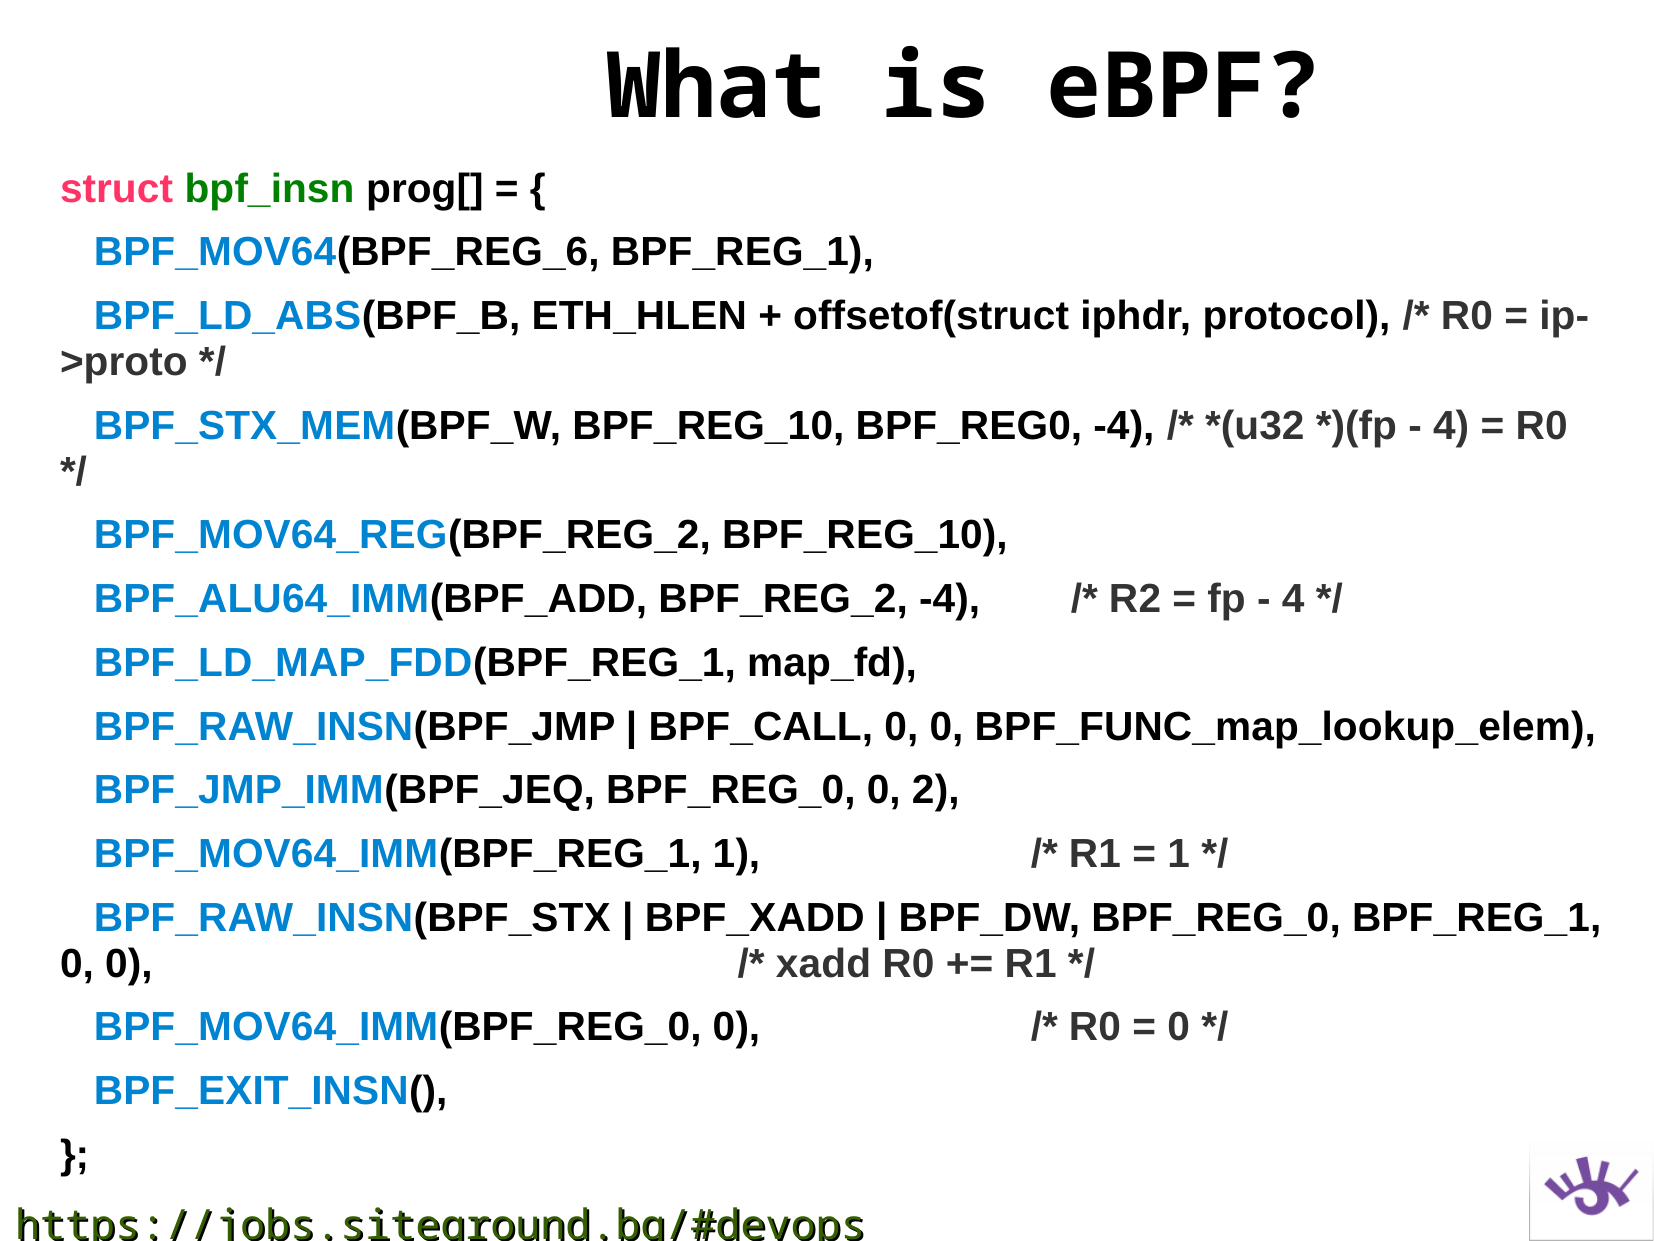

# What is eBPF?
struct bpf_insn prog[] = {
 BPF_MOV64(BPF_REG_6, BPF_REG_1),
 BPF_LD_ABS(BPF_B, ETH_HLEN + offsetof(struct iphdr, protocol), /* R0 = ip->proto */
 BPF_STX_MEM(BPF_W, BPF_REG_10, BPF_REG0, -4), /* *(u32 *)(fp - 4) = R0 */
 BPF_MOV64_REG(BPF_REG_2, BPF_REG_10),
 BPF_ALU64_IMM(BPF_ADD, BPF_REG_2, -4), /* R2 = fp - 4 */
 BPF_LD_MAP_FDD(BPF_REG_1, map_fd),
 BPF_RAW_INSN(BPF_JMP | BPF_CALL, 0, 0, BPF_FUNC_map_lookup_elem),
 BPF_JMP_IMM(BPF_JEQ, BPF_REG_0, 0, 2),
 BPF_MOV64_IMM(BPF_REG_1, 1), /* R1 = 1 */
 BPF_RAW_INSN(BPF_STX | BPF_XADD | BPF_DW, BPF_REG_0, BPF_REG_1, 0, 0), /* xadd R0 += R1 */
 BPF_MOV64_IMM(BPF_REG_0, 0), /* R0 = 0 */
 BPF_EXIT_INSN(),
};
https://jobs.siteground.bg/#devops